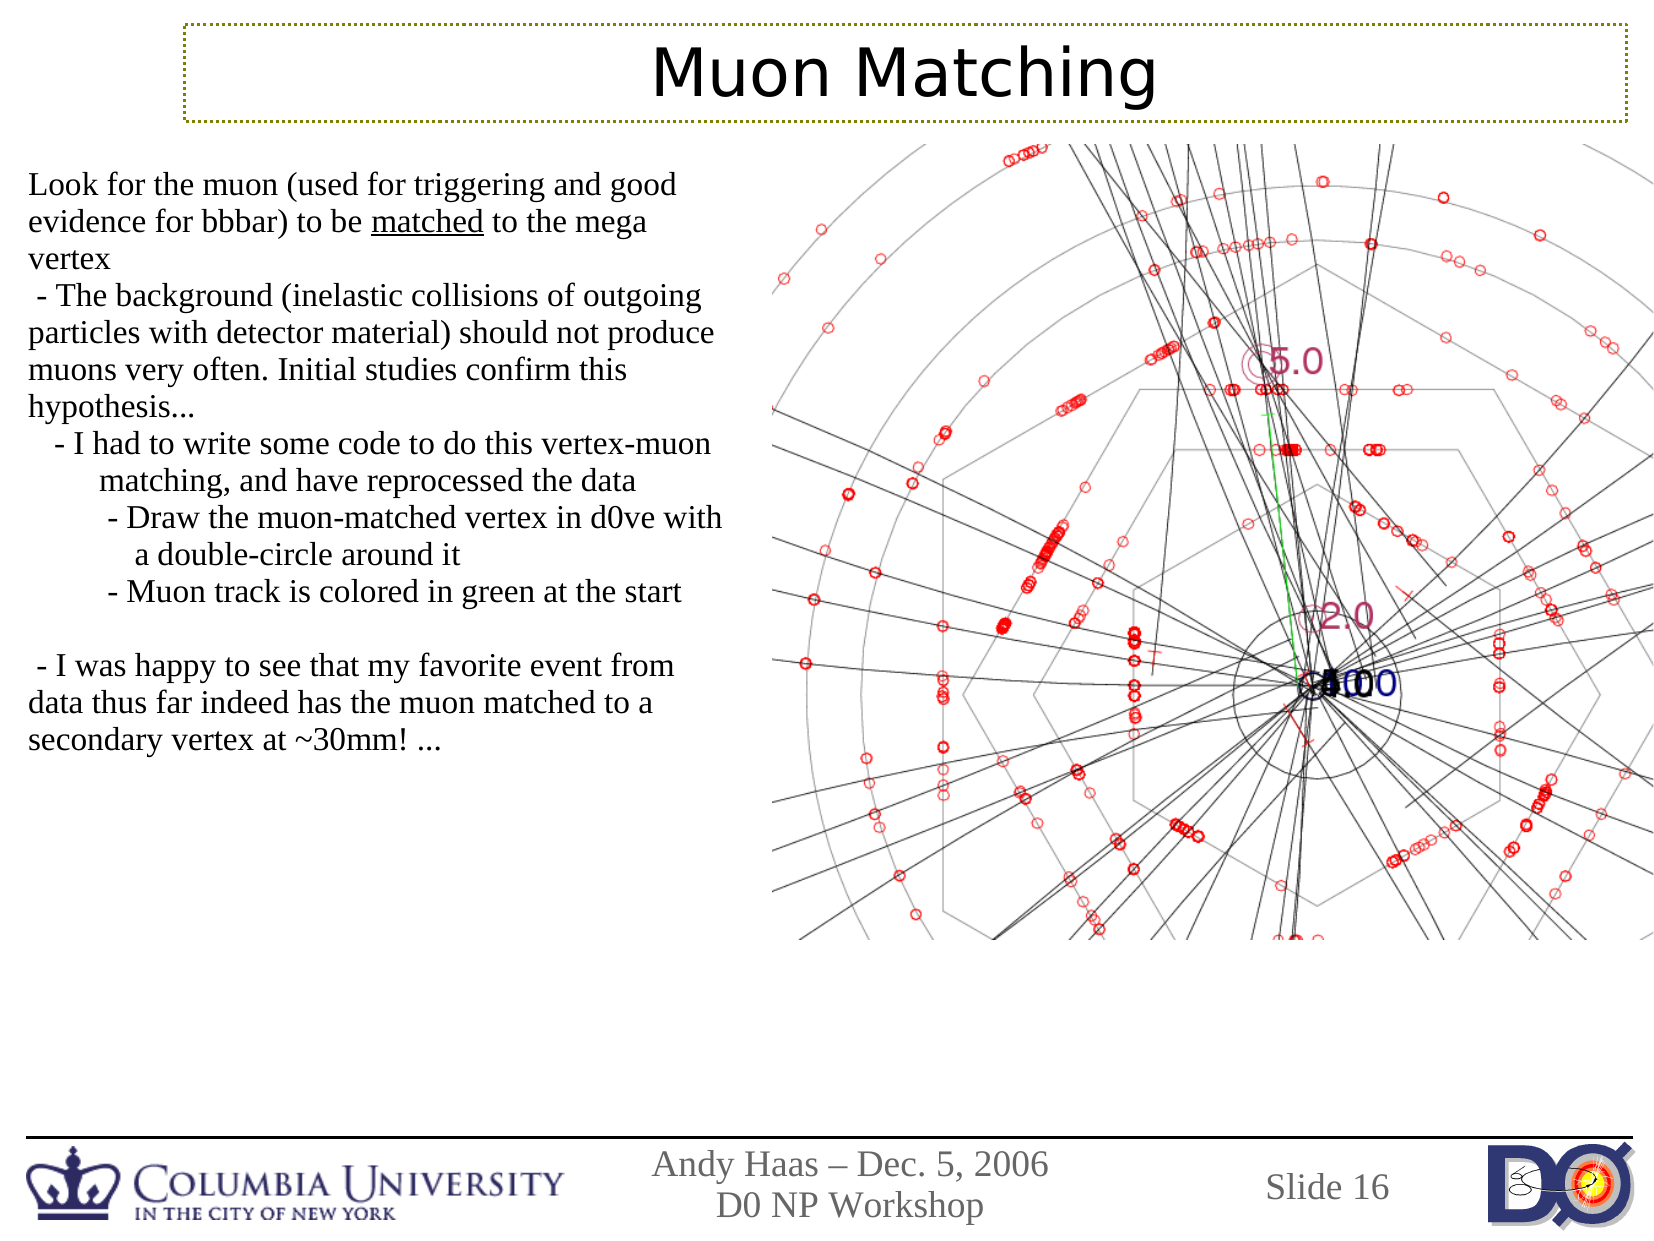

# Muon Matching
Look for the muon (used for triggering and good evidence for bbbar) to be matched to the mega vertex
 - The background (inelastic collisions of outgoing particles with detector material) should not produce muons very often. Initial studies confirm this hypothesis...
 - I had to write some code to do this vertex-muon matching, and have reprocessed the data
 - Draw the muon-matched vertex in d0ve with a double-circle around it
 - Muon track is colored in green at the start
 - I was happy to see that my favorite event from data thus far indeed has the muon matched to a secondary vertex at ~30mm! ...